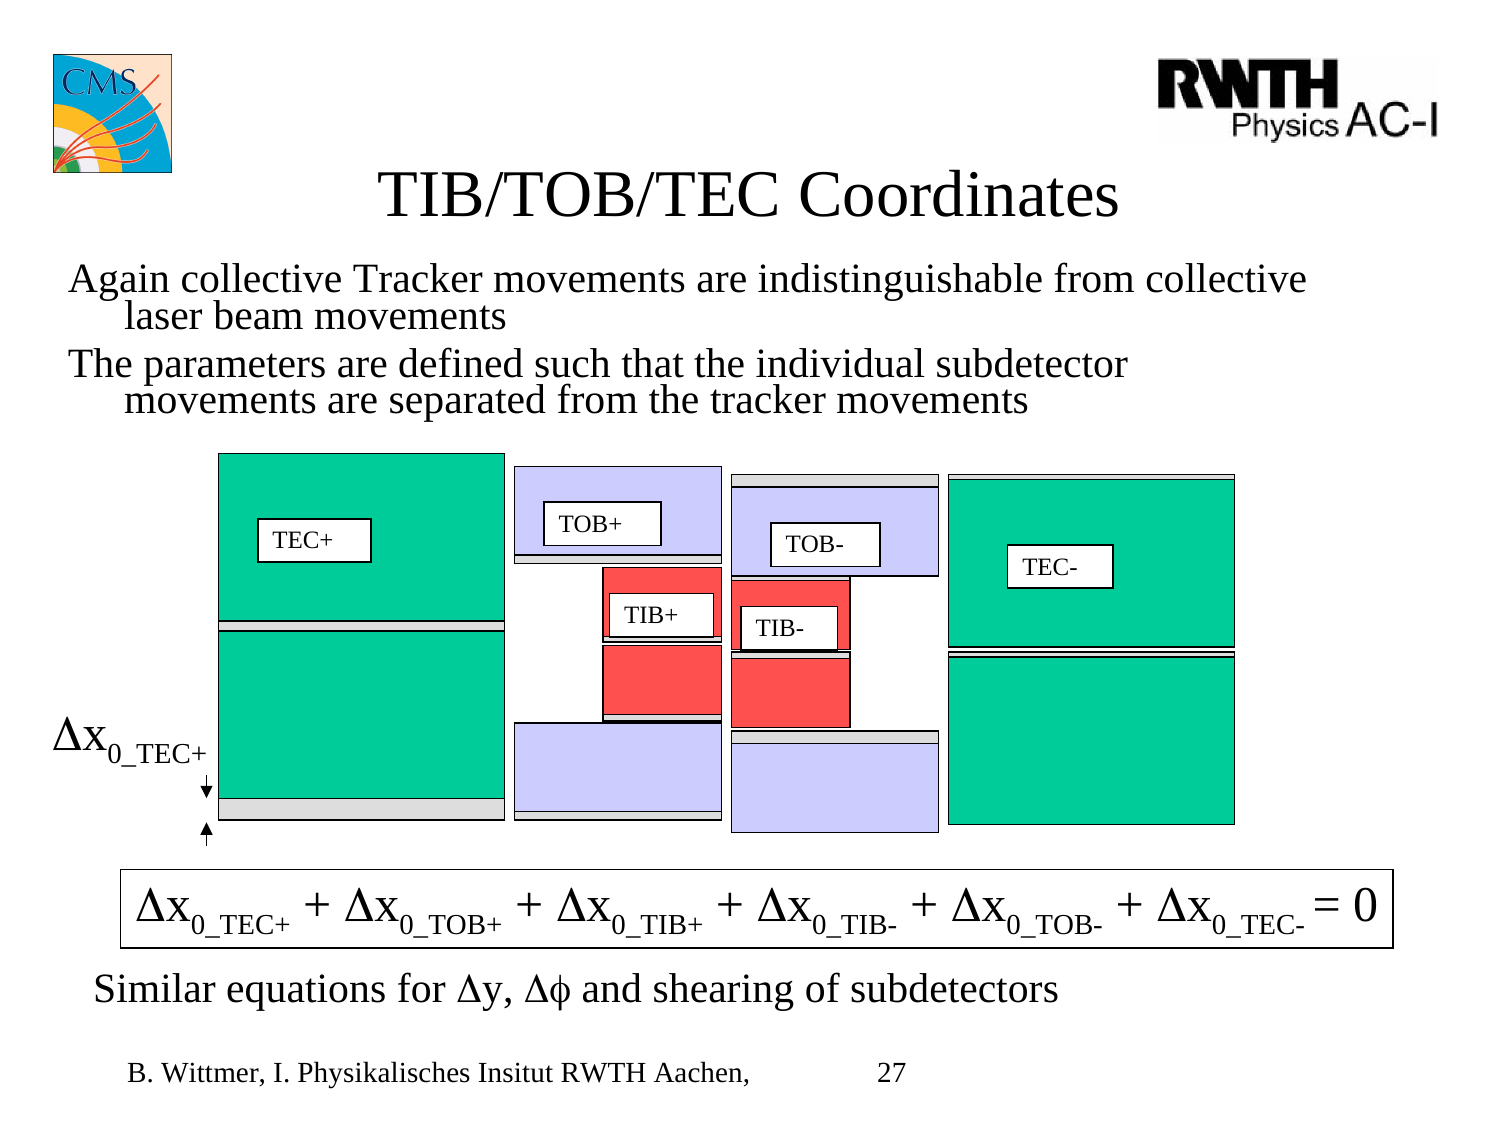

# TIB/TOB/TEC Coordinates
Again collective Tracker movements are indistinguishable from collective laser beam movements
The parameters are defined such that the individual subdetector movements are separated from the tracker movements
TEC+
TOB+
TEC-
TOB-
TIB+
TIB-
x0_TEC+
x0_TEC+ + x0_TOB+ + x0_TIB+ + x0_TIB- + x0_TOB- + x0_TEC- = 0
Similar equations for y,  and shearing of subdetectors